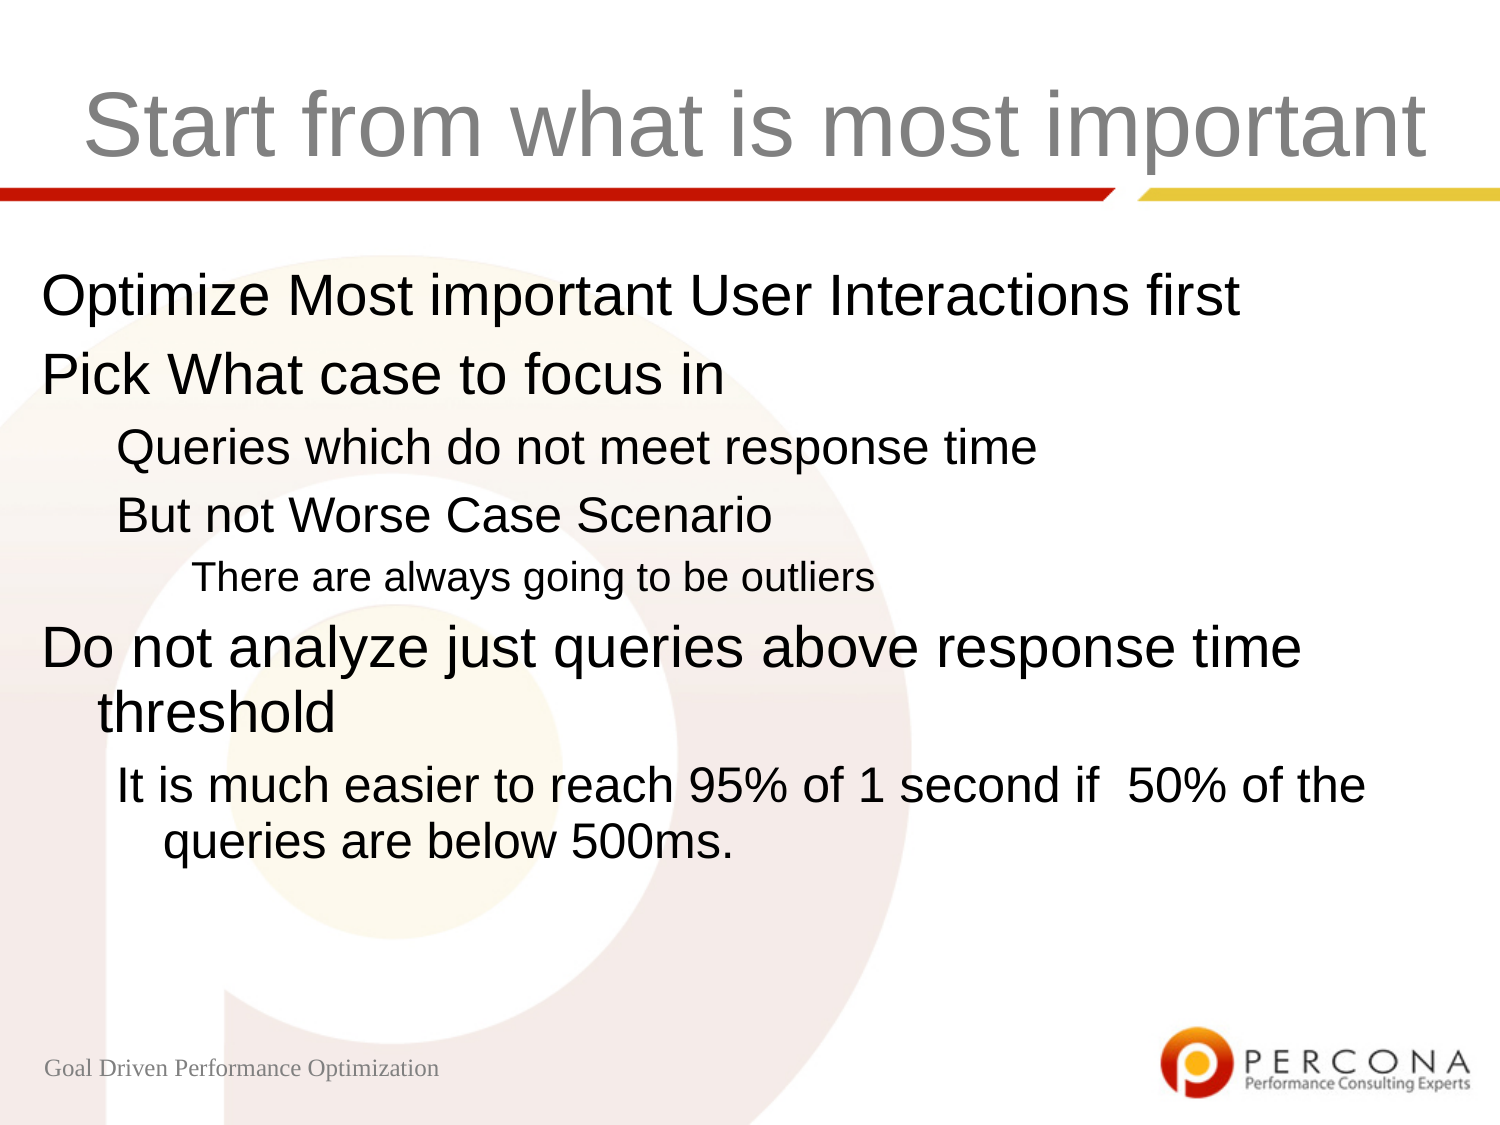

# Start from what is most important
Optimize Most important User Interactions first
Pick What case to focus in
Queries which do not meet response time
But not Worse Case Scenario
There are always going to be outliers
Do not analyze just queries above response time threshold
It is much easier to reach 95% of 1 second if 50% of the queries are below 500ms.